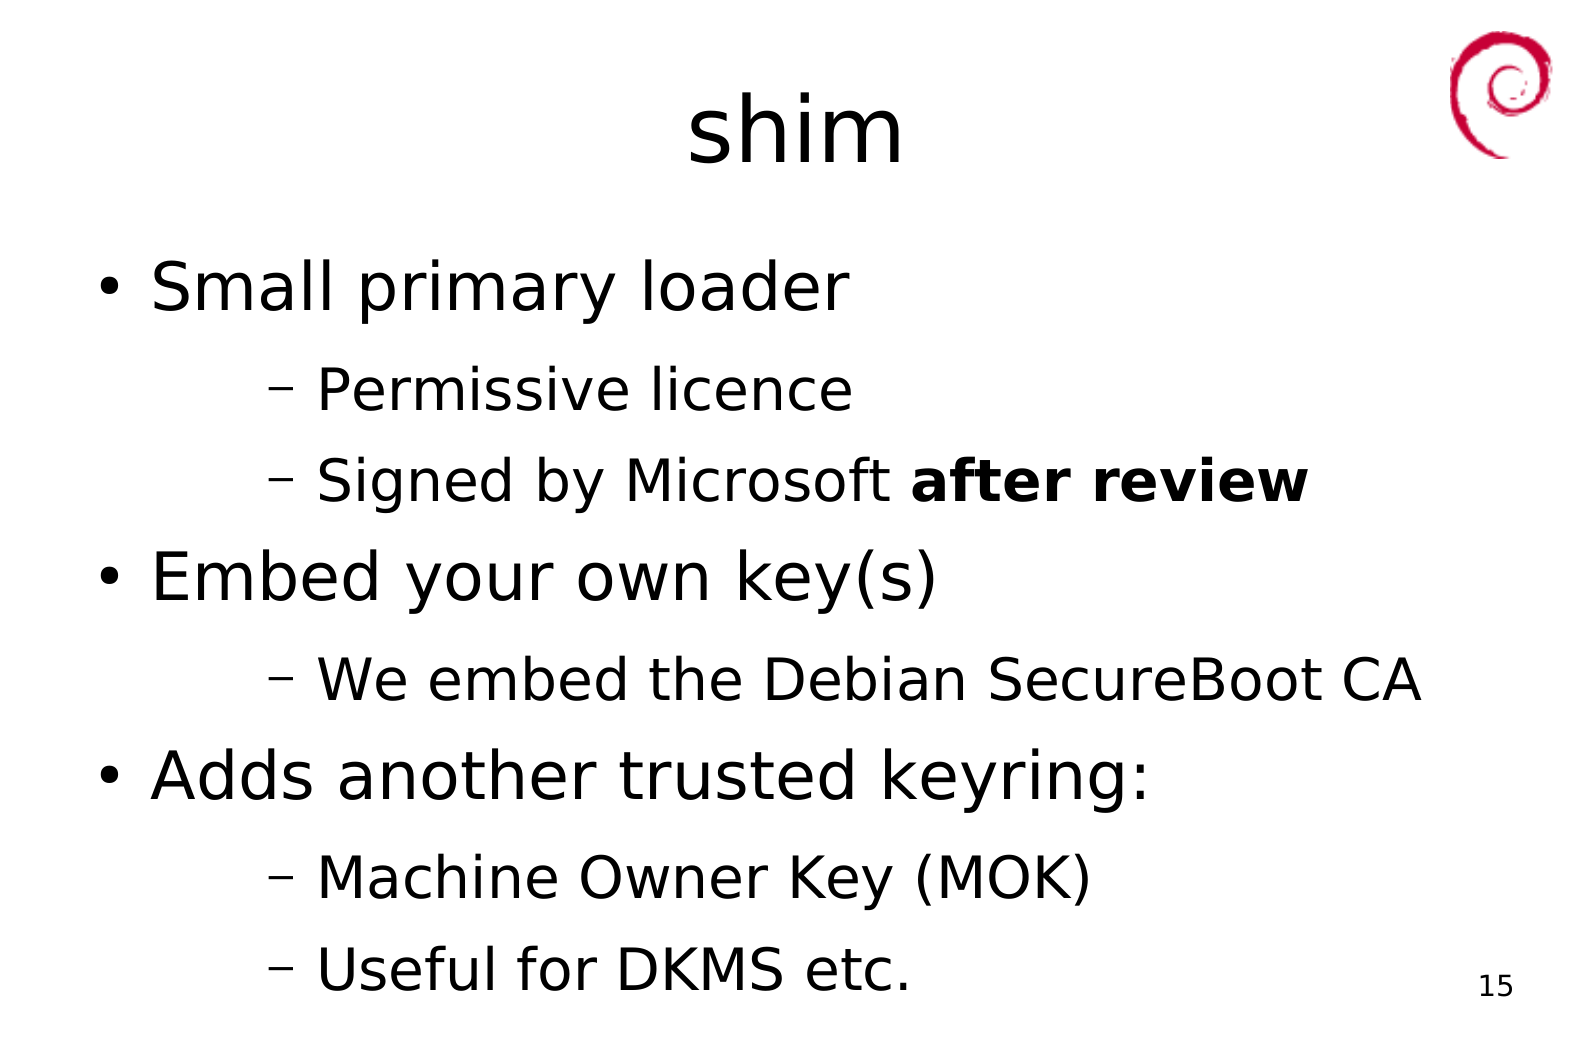

# shim
Small primary loader
Permissive licence
Signed by Microsoft after review
Embed your own key(s)
We embed the Debian SecureBoot CA
Adds another trusted keyring:
Machine Owner Key (MOK)
Useful for DKMS etc.
15